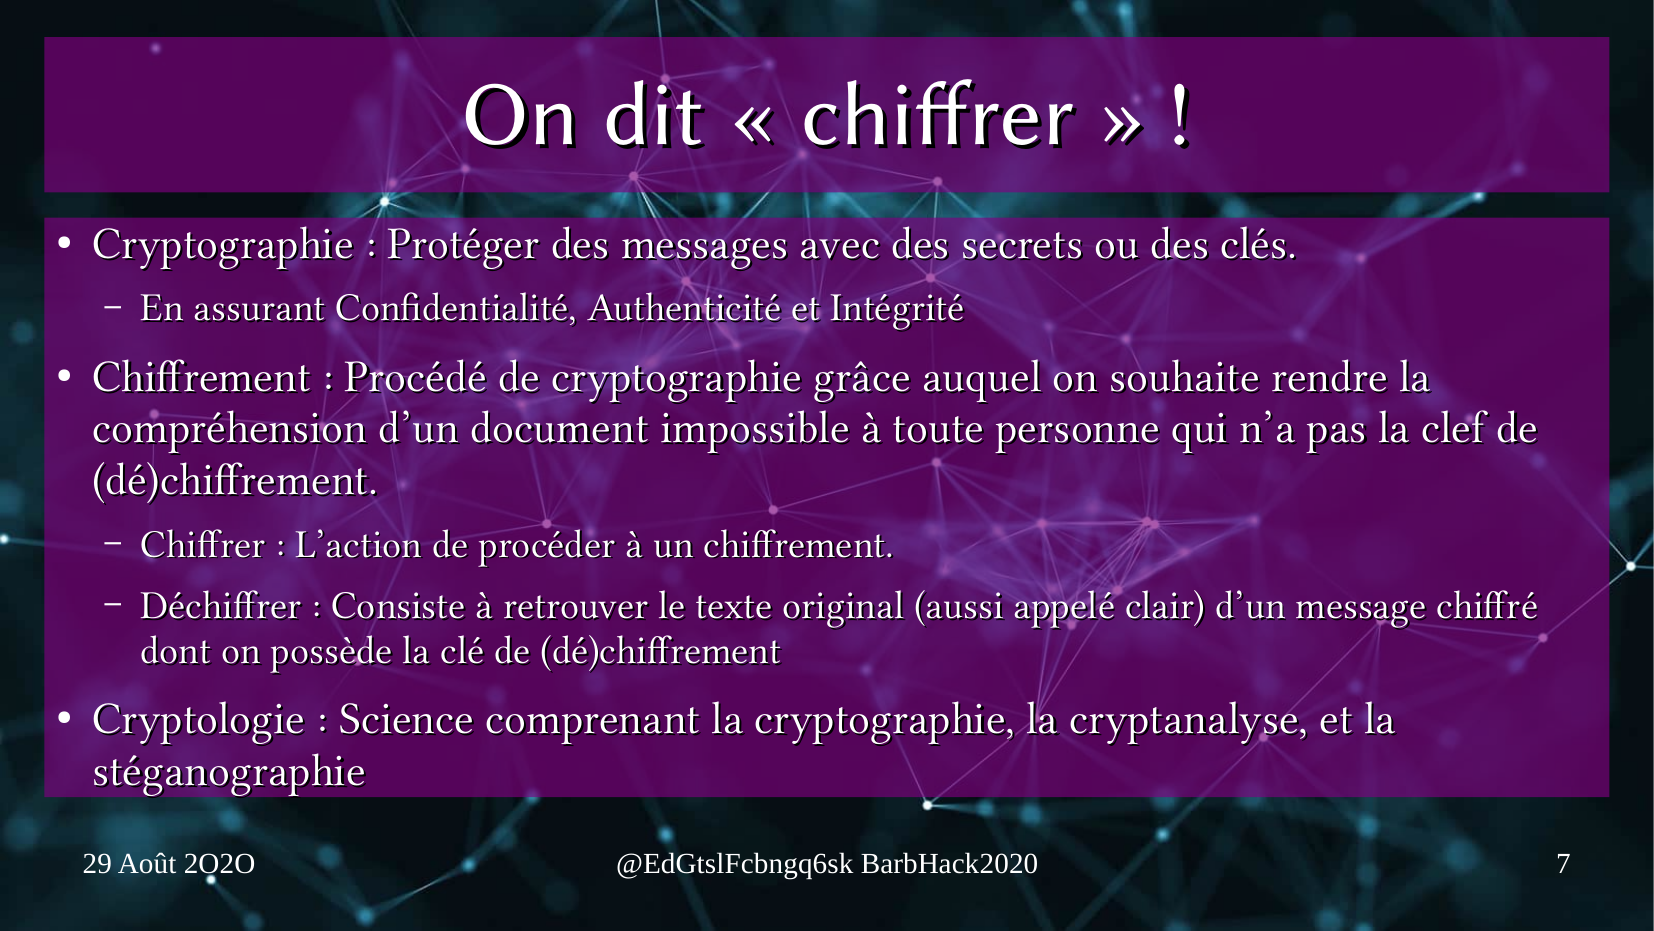

# On dit « chiffrer » !
Cryptographie : Protéger des messages avec des secrets ou des clés.
En assurant Confidentialité, Authenticité et Intégrité
Chiffrement : Procédé de cryptographie grâce auquel on souhaite rendre la compréhension d’un document impossible à toute personne qui n’a pas la clef de (dé)chiffrement.
Chiffrer : L’action de procéder à un chiffrement.
Déchiffrer : Consiste à retrouver le texte original (aussi appelé clair) d’un message chiffré dont on possède la clé de (dé)chiffrement
Cryptologie : Science comprenant la cryptographie, la cryptanalyse, et la stéganographie
29 Août 2O2O
@EdGtslFcbngq6sk BarbHack2020
7